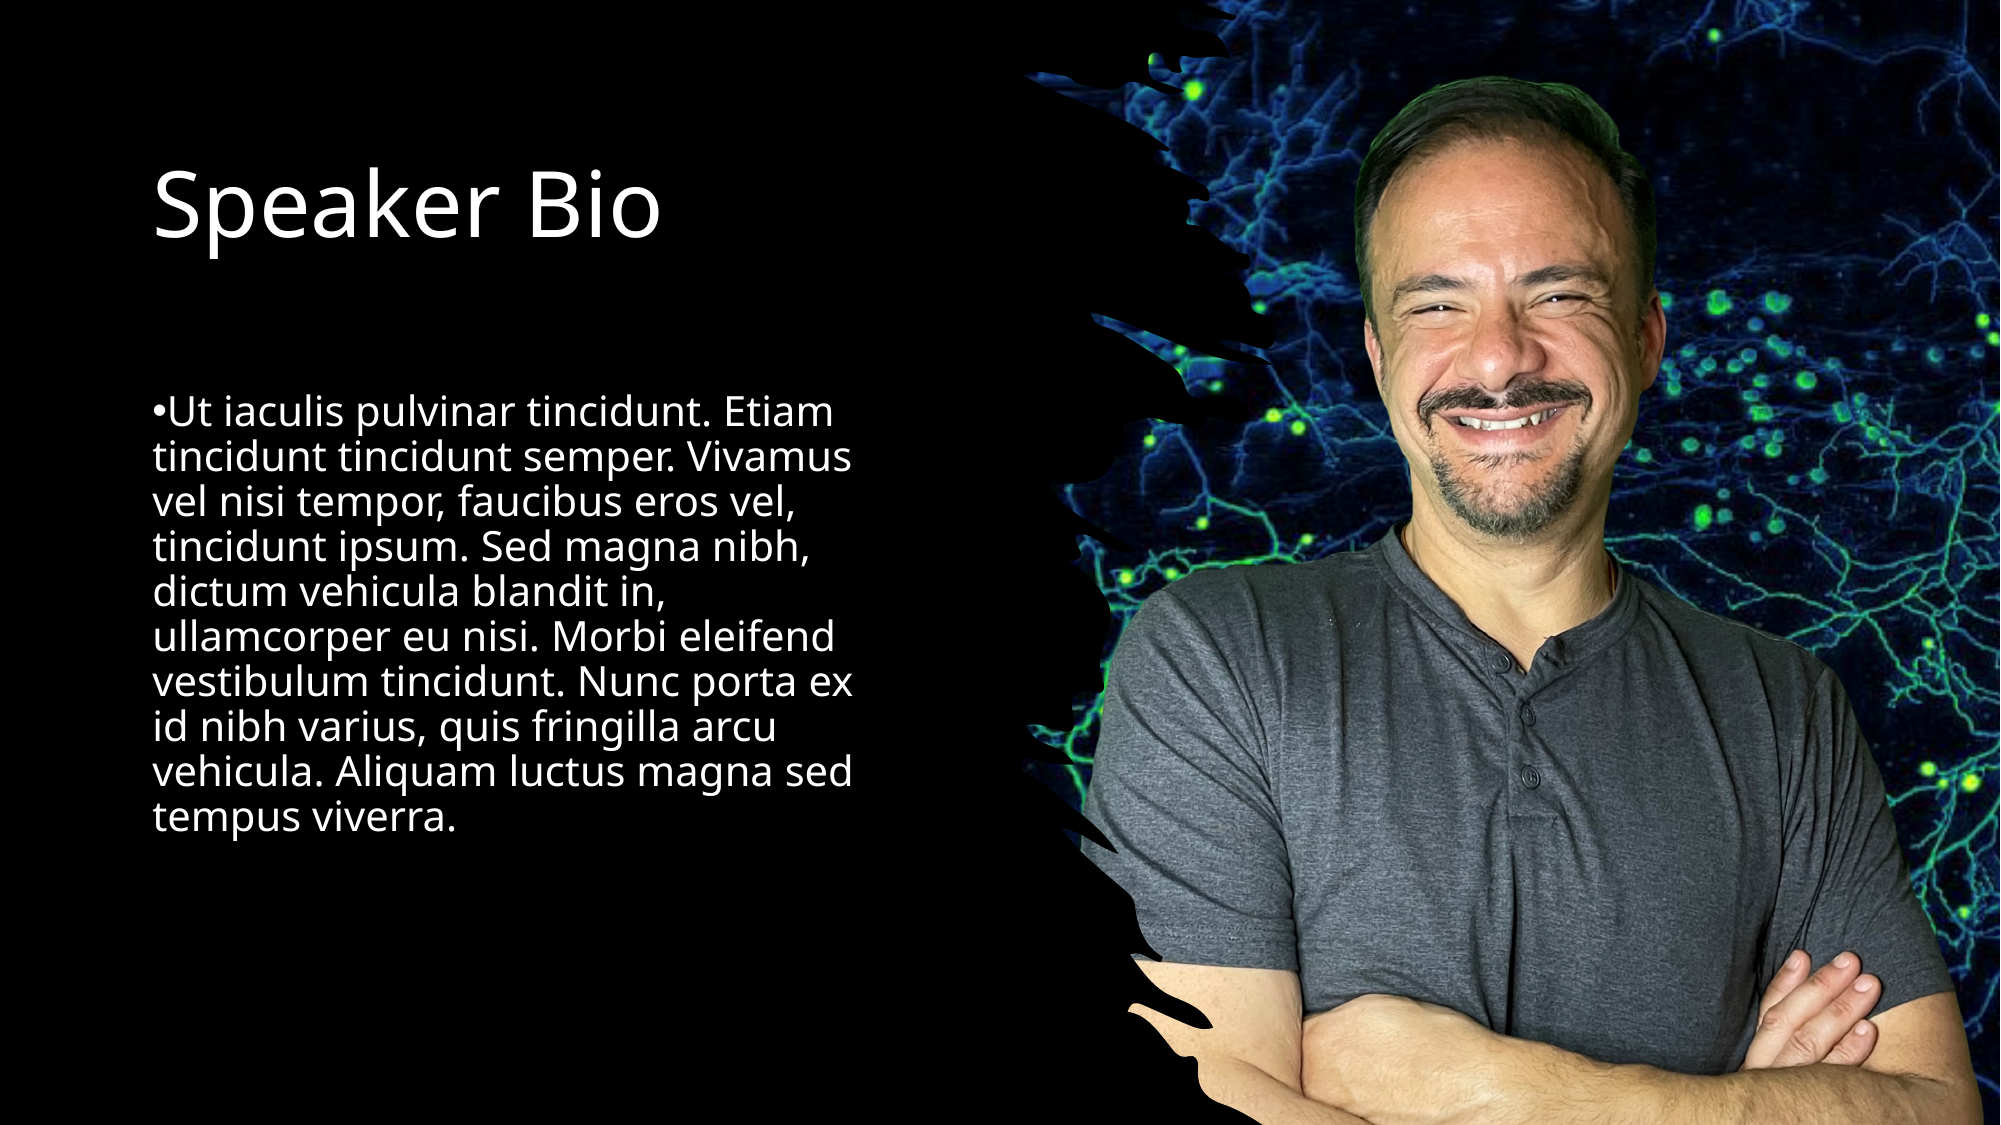

# Speaker Bio
Ut iaculis pulvinar tincidunt. Etiam tincidunt tincidunt semper. Vivamus vel nisi tempor, faucibus eros vel, tincidunt ipsum. Sed magna nibh, dictum vehicula blandit in, ullamcorper eu nisi. Morbi eleifend vestibulum tincidunt. Nunc porta ex id nibh varius, quis fringilla arcu vehicula. Aliquam luctus magna sed tempus viverra.